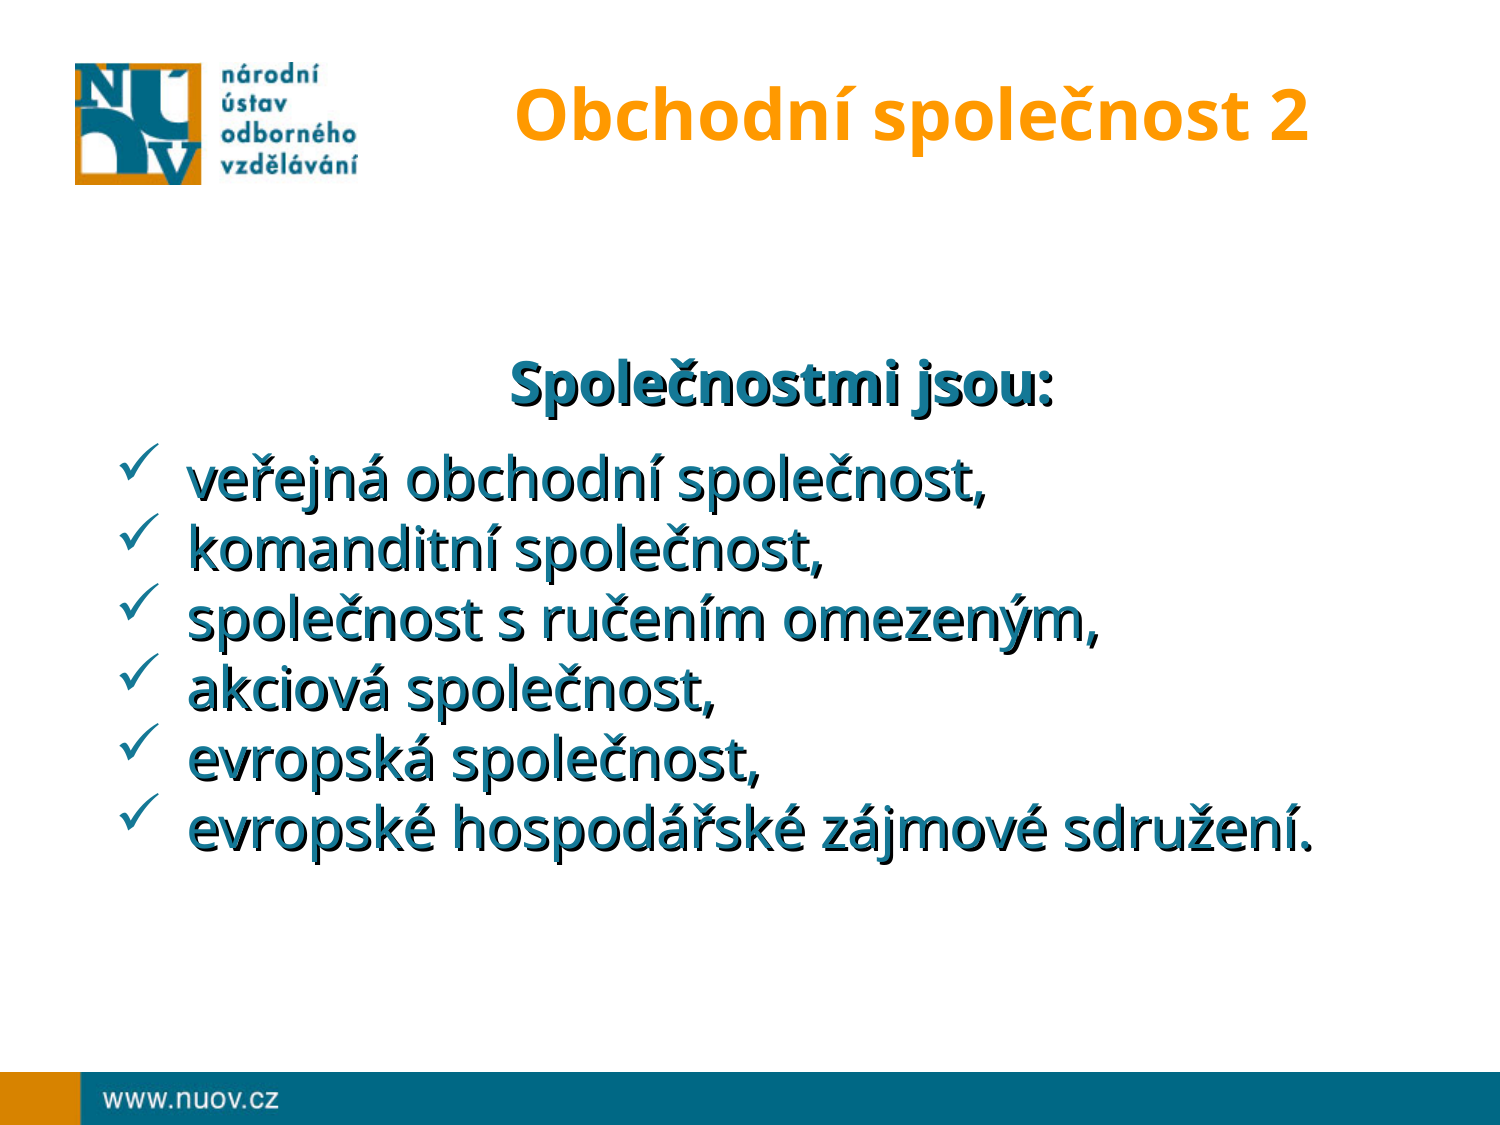

# Obchodní společnost 2
Společnostmi jsou:
 veřejná obchodní společnost,
 komanditní společnost,
 společnost s ručením omezeným,
 akciová společnost,
 evropská společnost,
 evropské hospodářské zájmové sdružení.